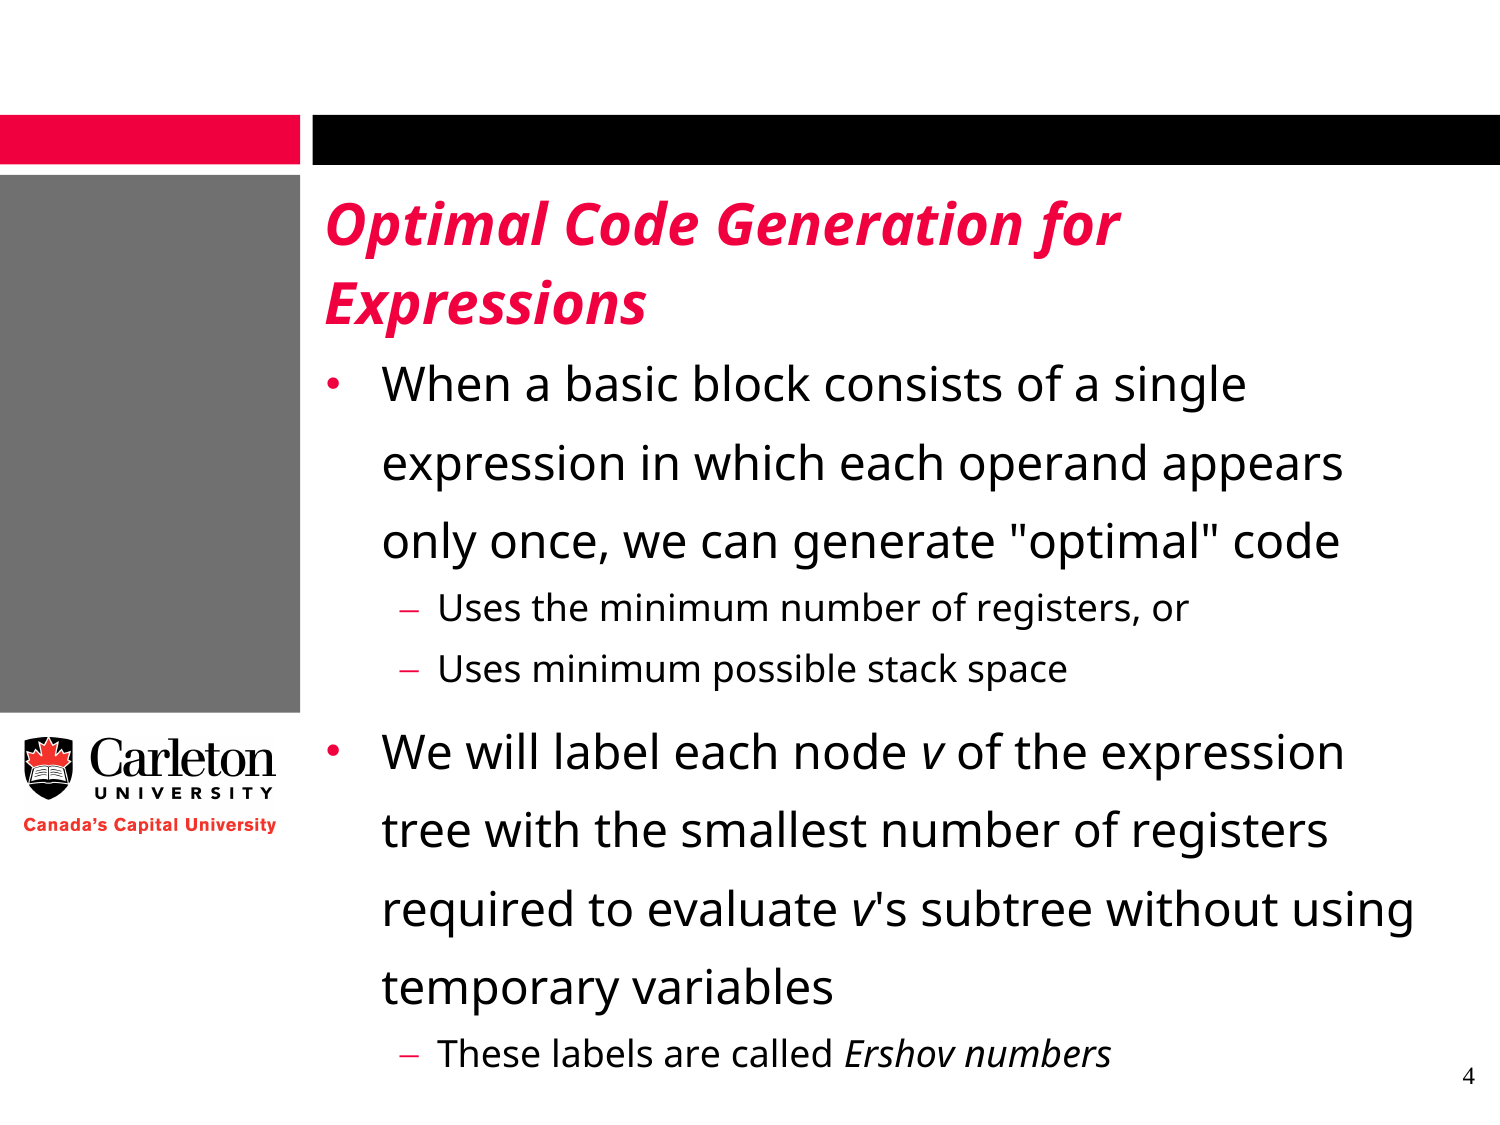

# Optimal Code Generation for Expressions
When a basic block consists of a single expression in which each operand appears only once, we can generate "optimal" code
Uses the minimum number of registers, or
Uses minimum possible stack space
We will label each node v of the expression tree with the smallest number of registers required to evaluate v's subtree without using temporary variables
These labels are called Ershov numbers
4